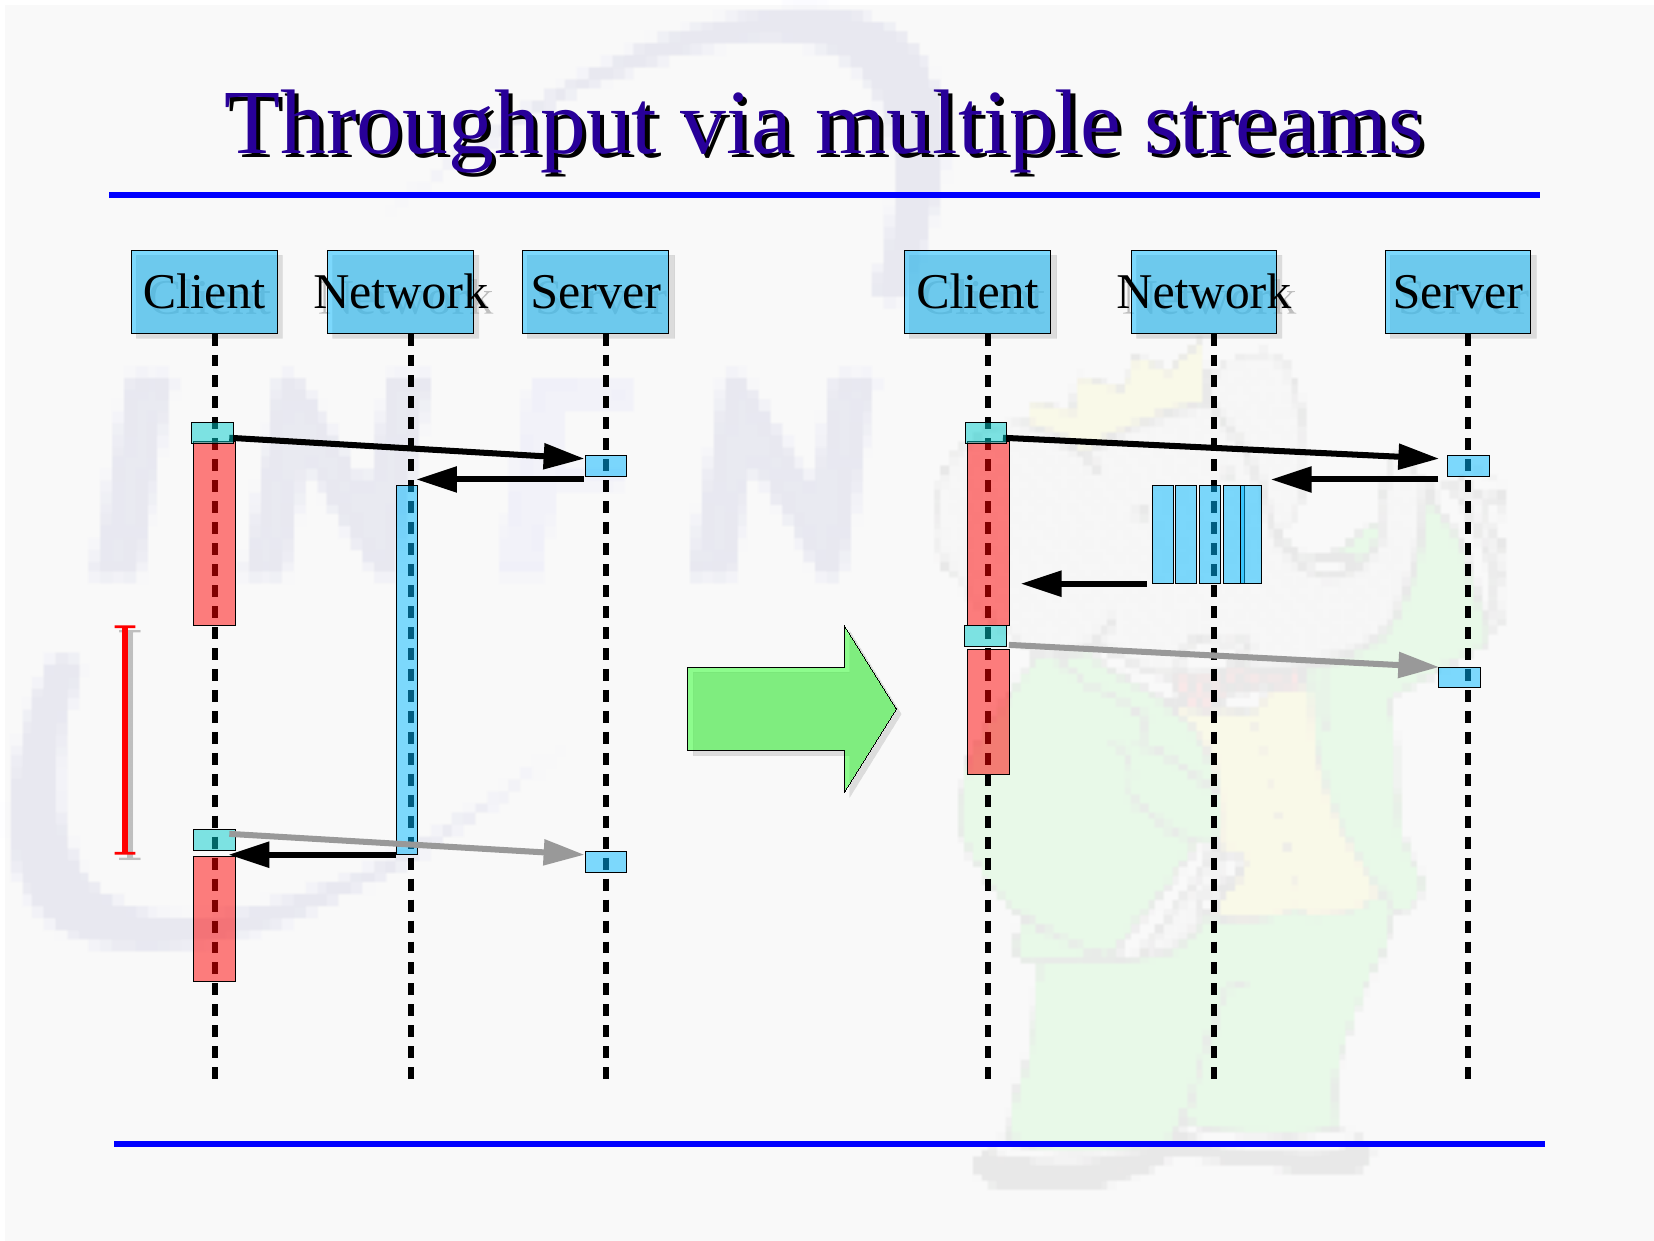

# Throughput via multiple streams
Client
Network
Server
Client
Network
Server